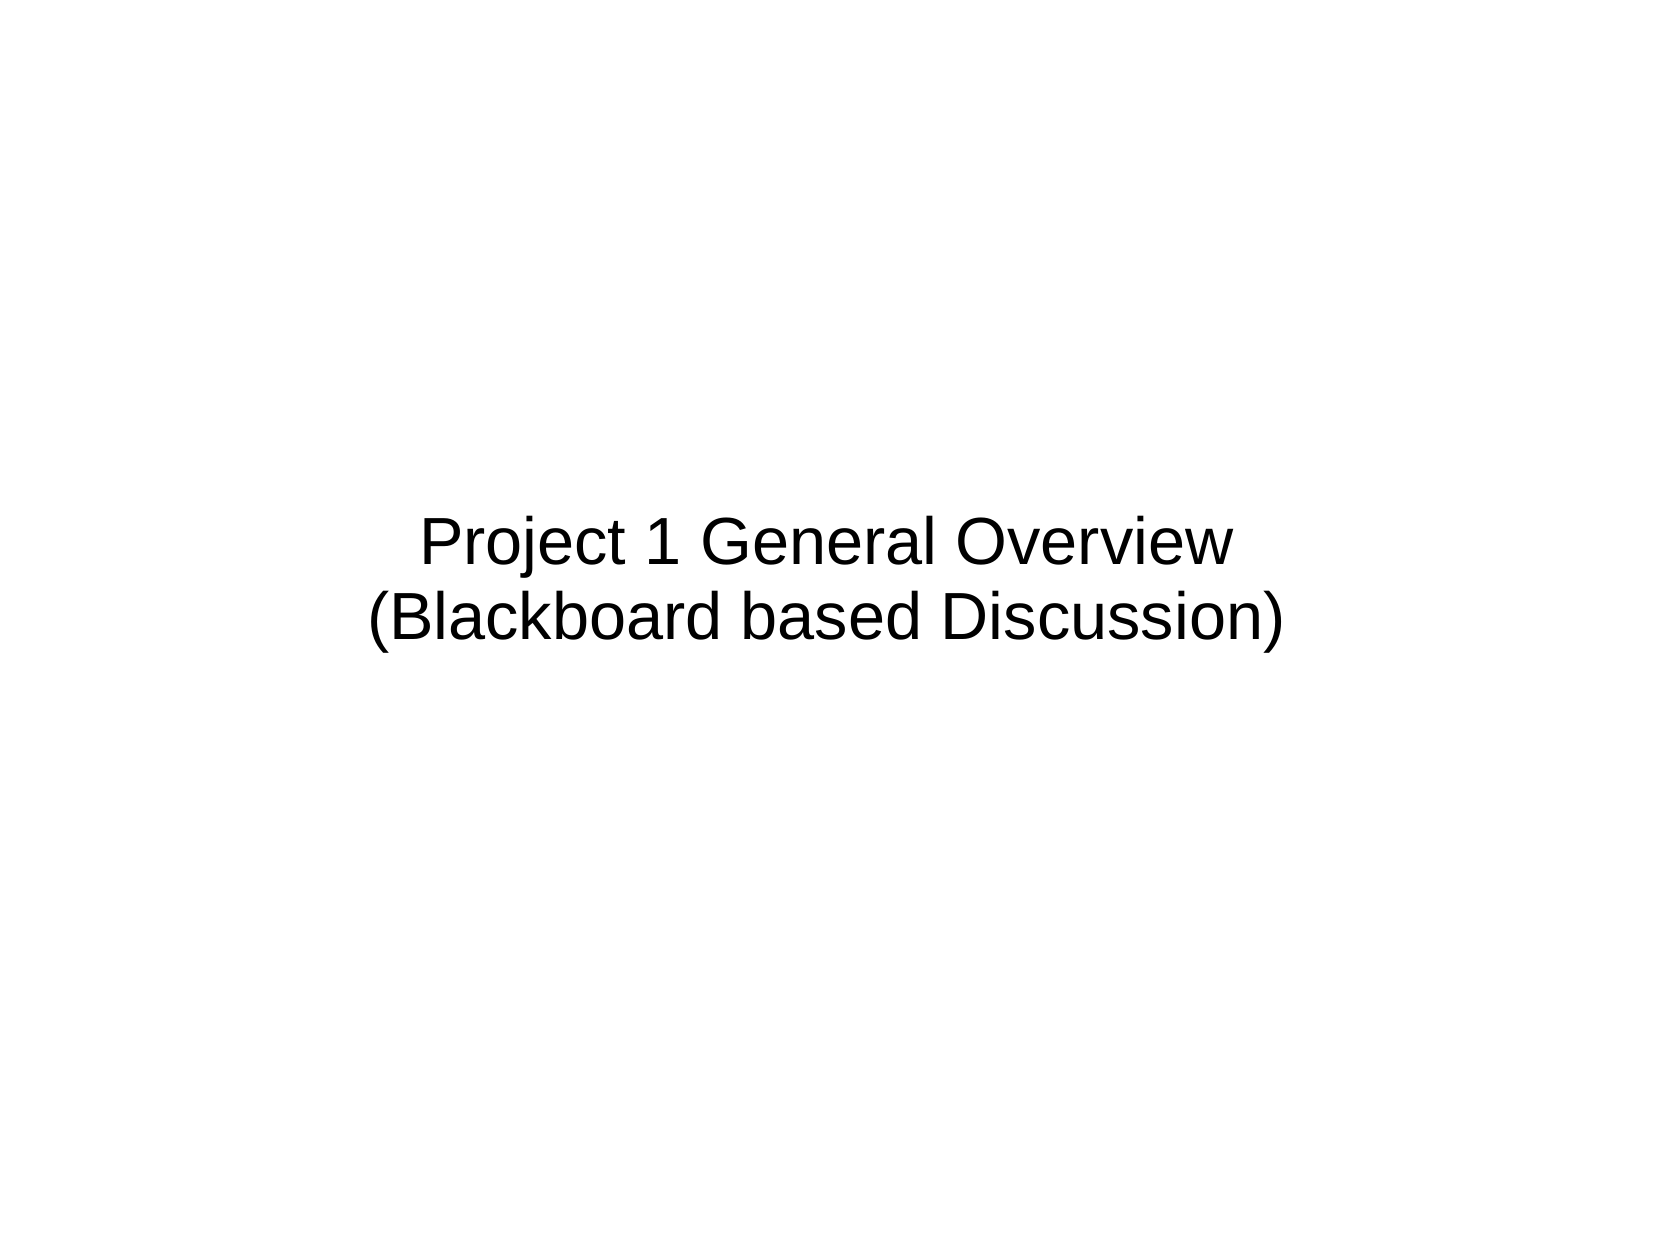

# Project 1 General Overview
(Blackboard based Discussion)